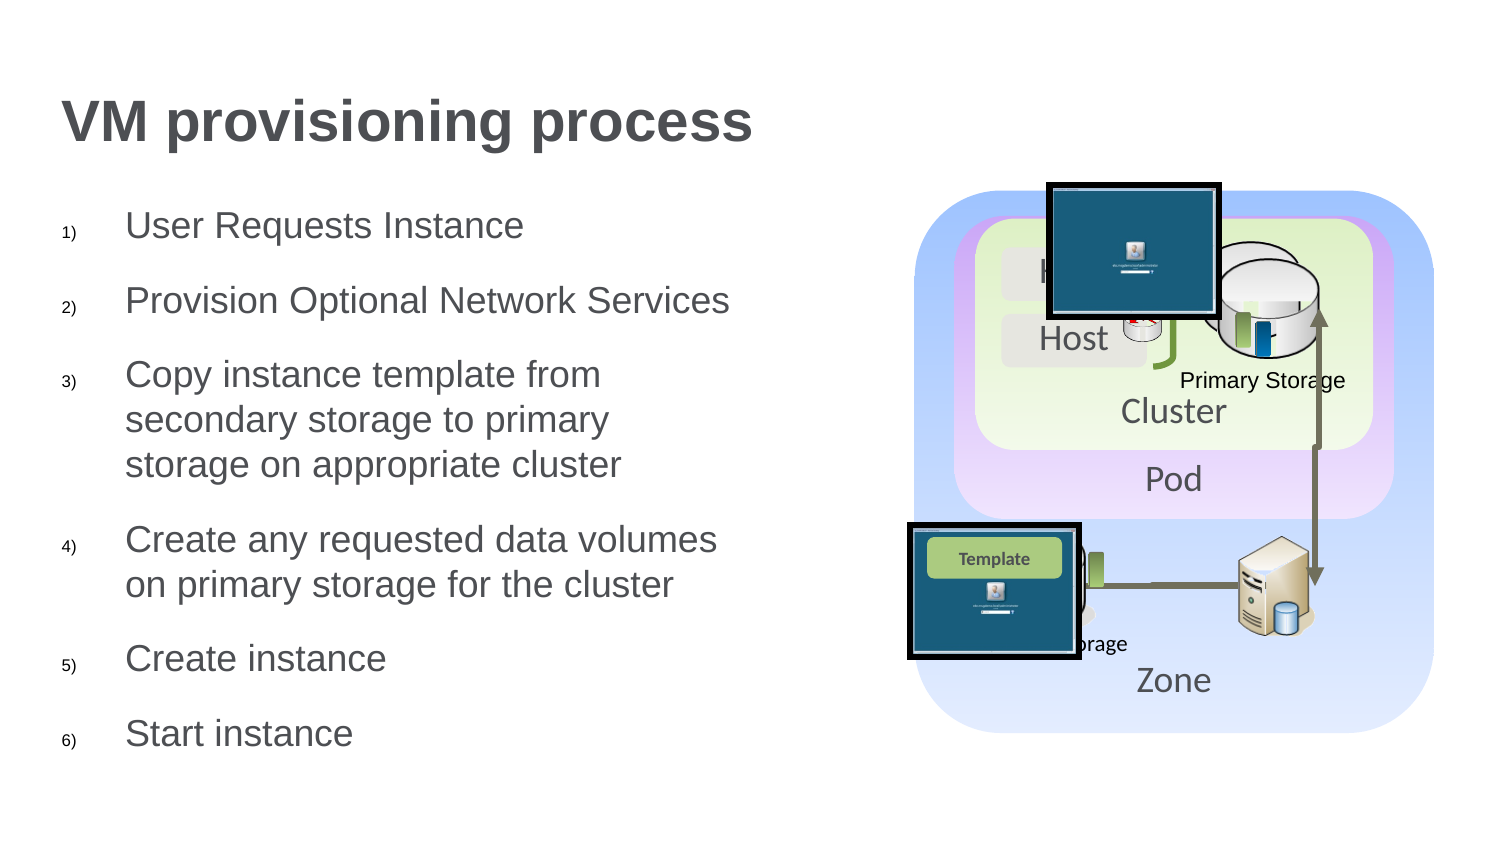

VM provisioning process
Zone
Secondary Storage
# User Requests Instance
Provision Optional Network Services
Copy instance template from secondary storage to primary storage on appropriate cluster
Create any requested data volumes on primary storage for the cluster
Create instance
Start instance
Pod
Cluster
Host
Host
Primary Storage
VM
Template